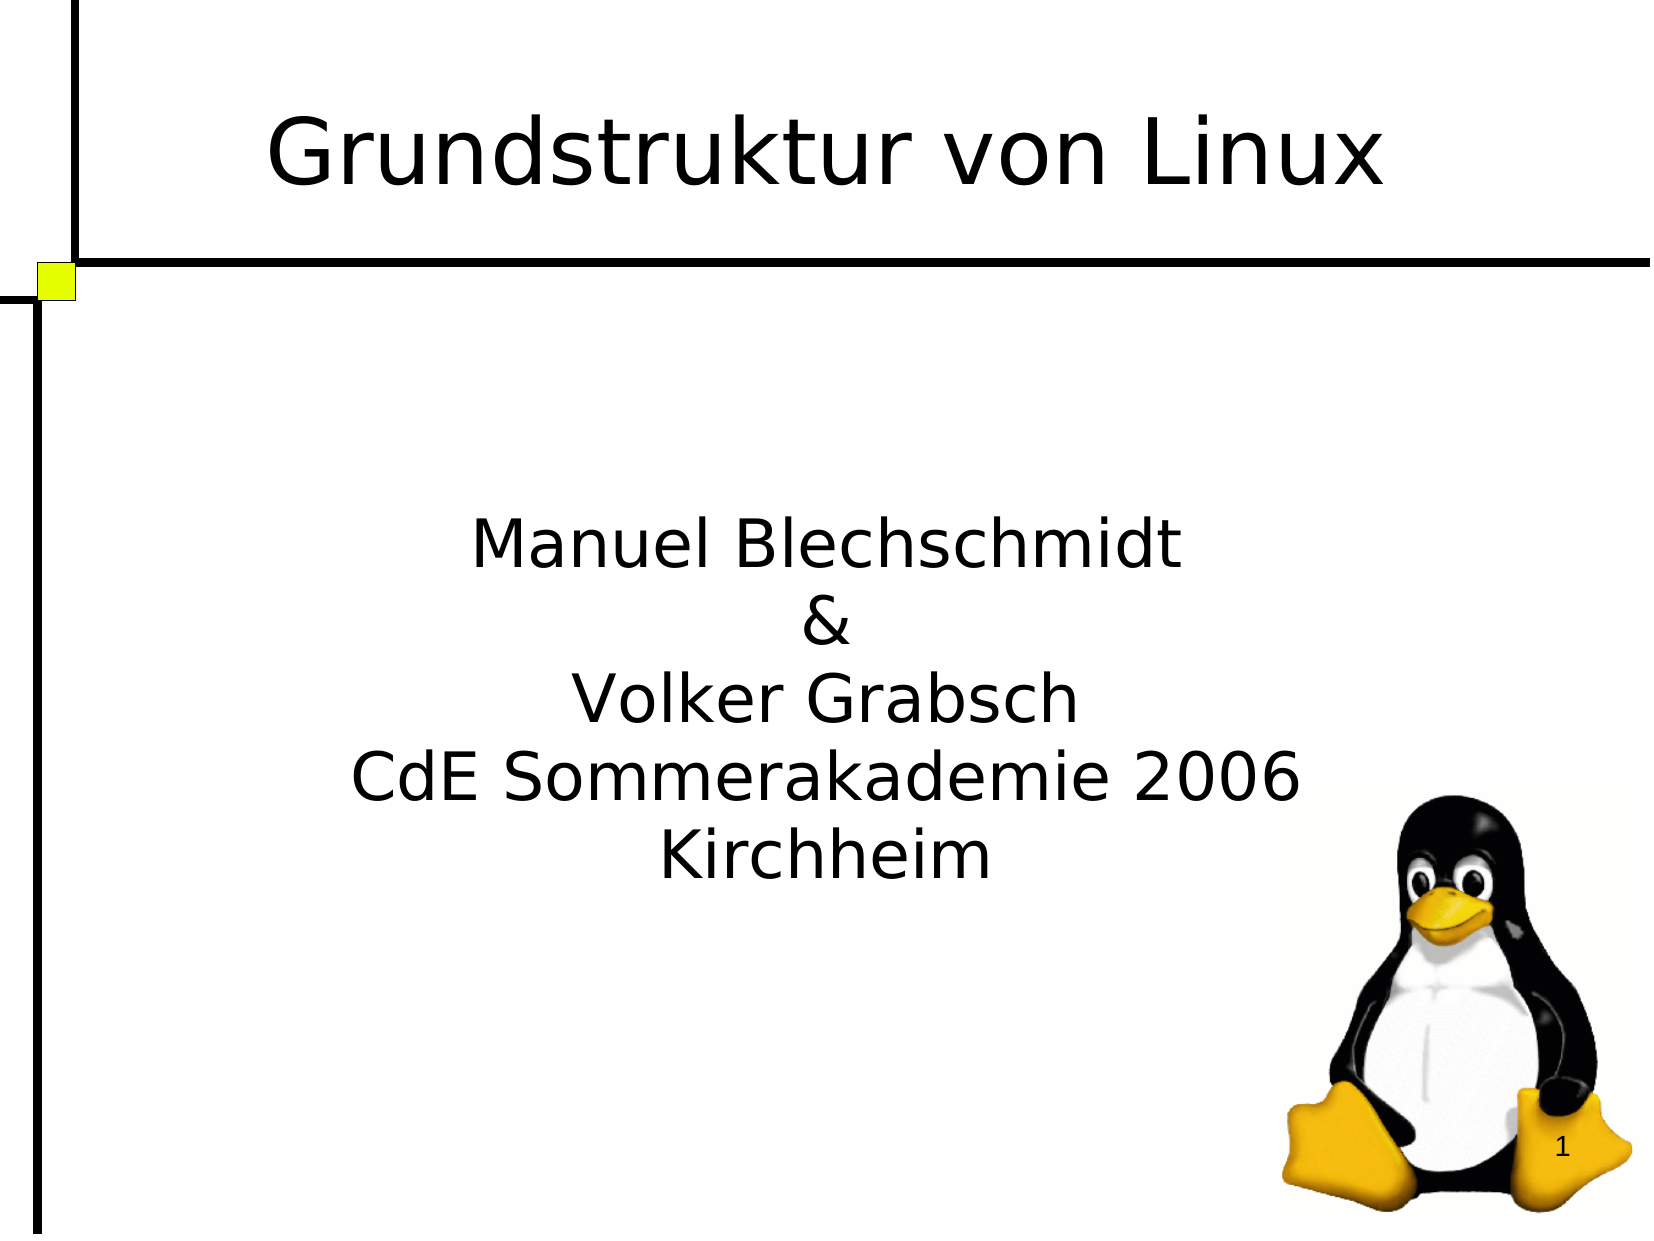

# Grundstruktur von Linux
Manuel Blechschmidt
&
Volker Grabsch
CdE Sommerakademie 2006
Kirchheim
1